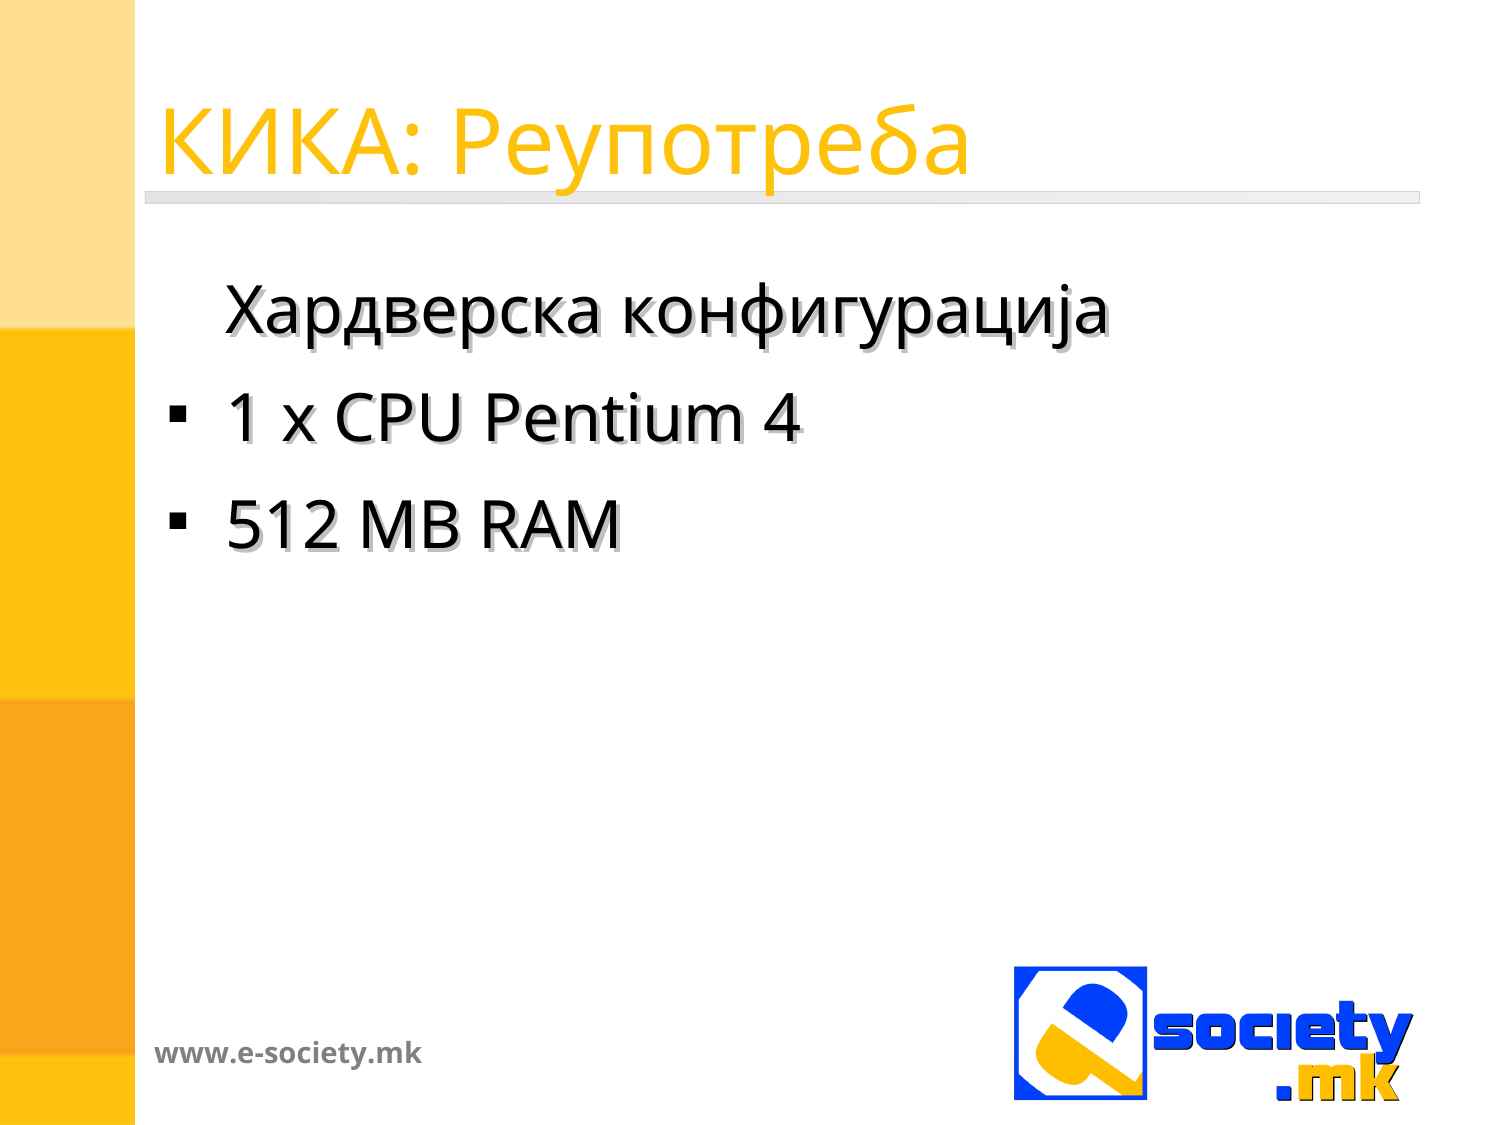

# КИКА: Реупотреба
Хардверска конфигурација
1 x CPU Pentium 4
512 MB RAM